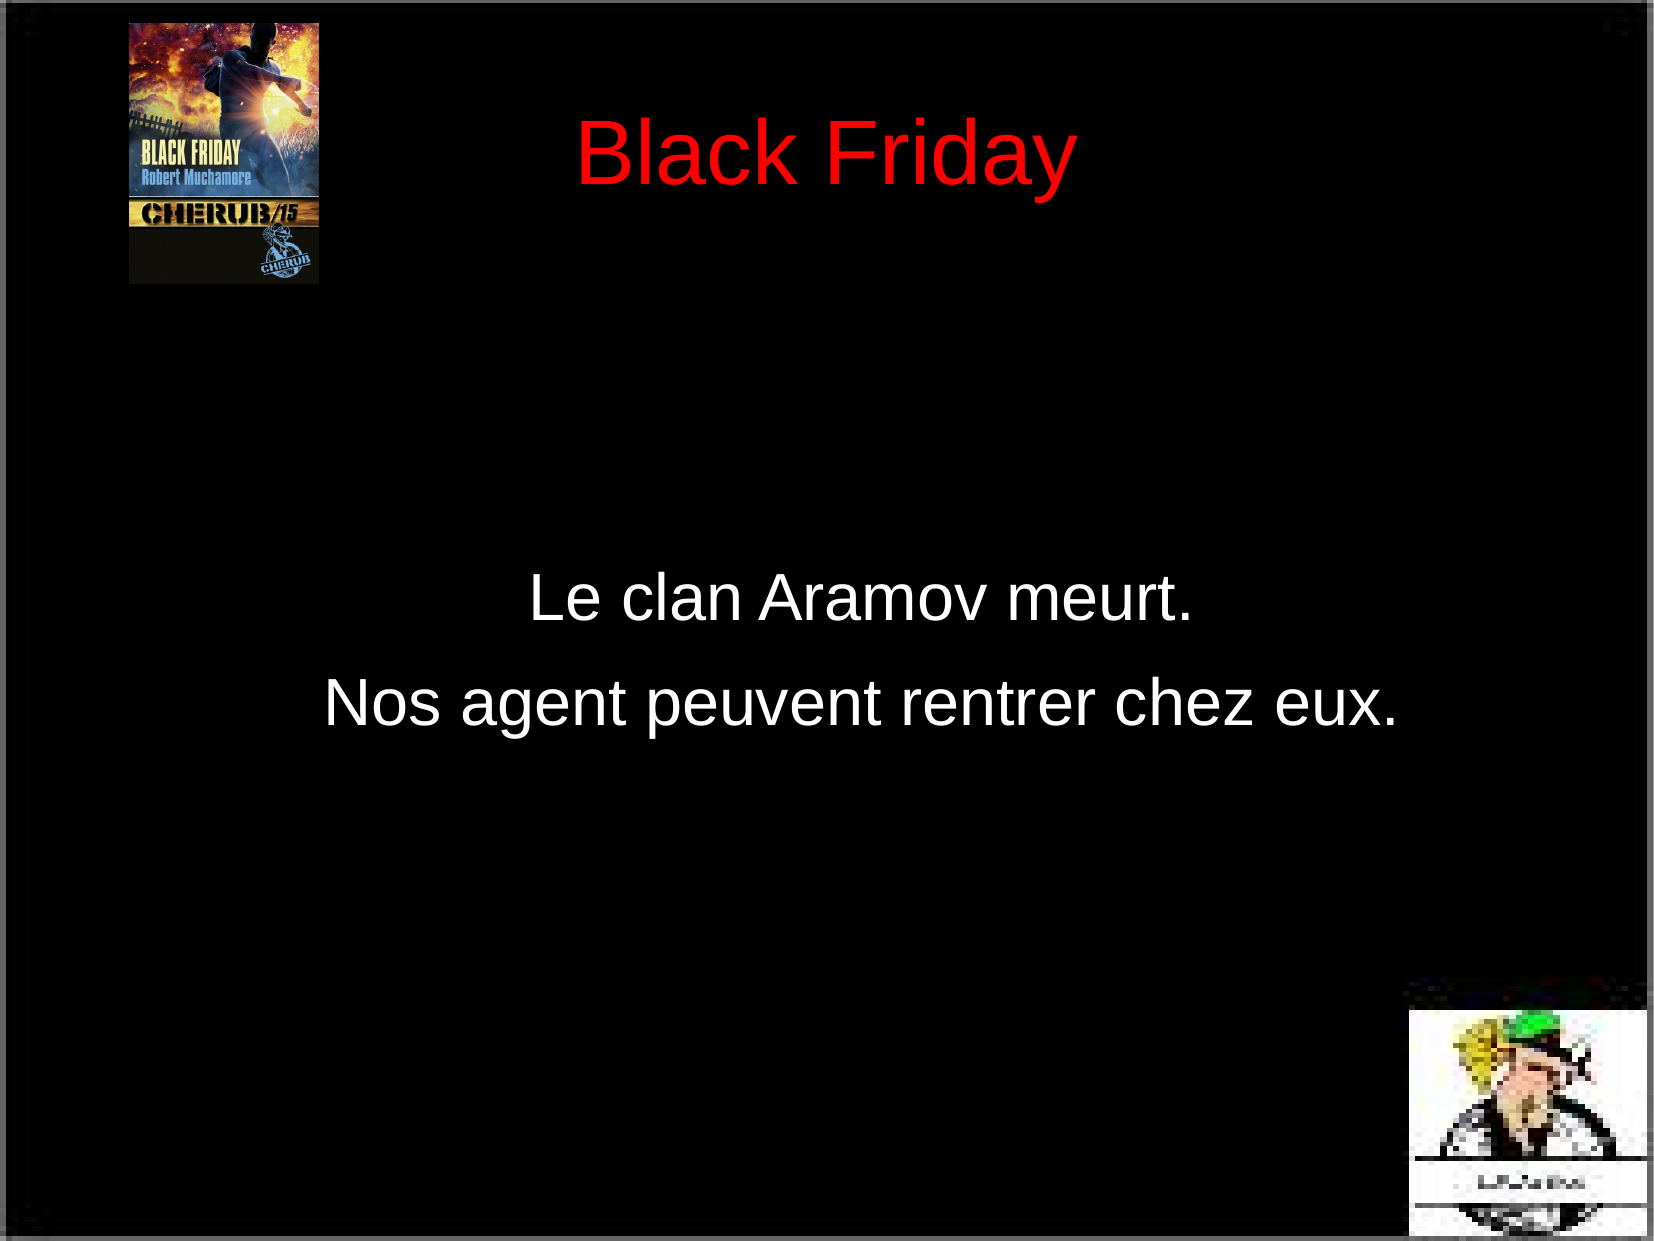

# Black Friday
Le clan Aramov meurt.
Nos agent peuvent rentrer chez eux.